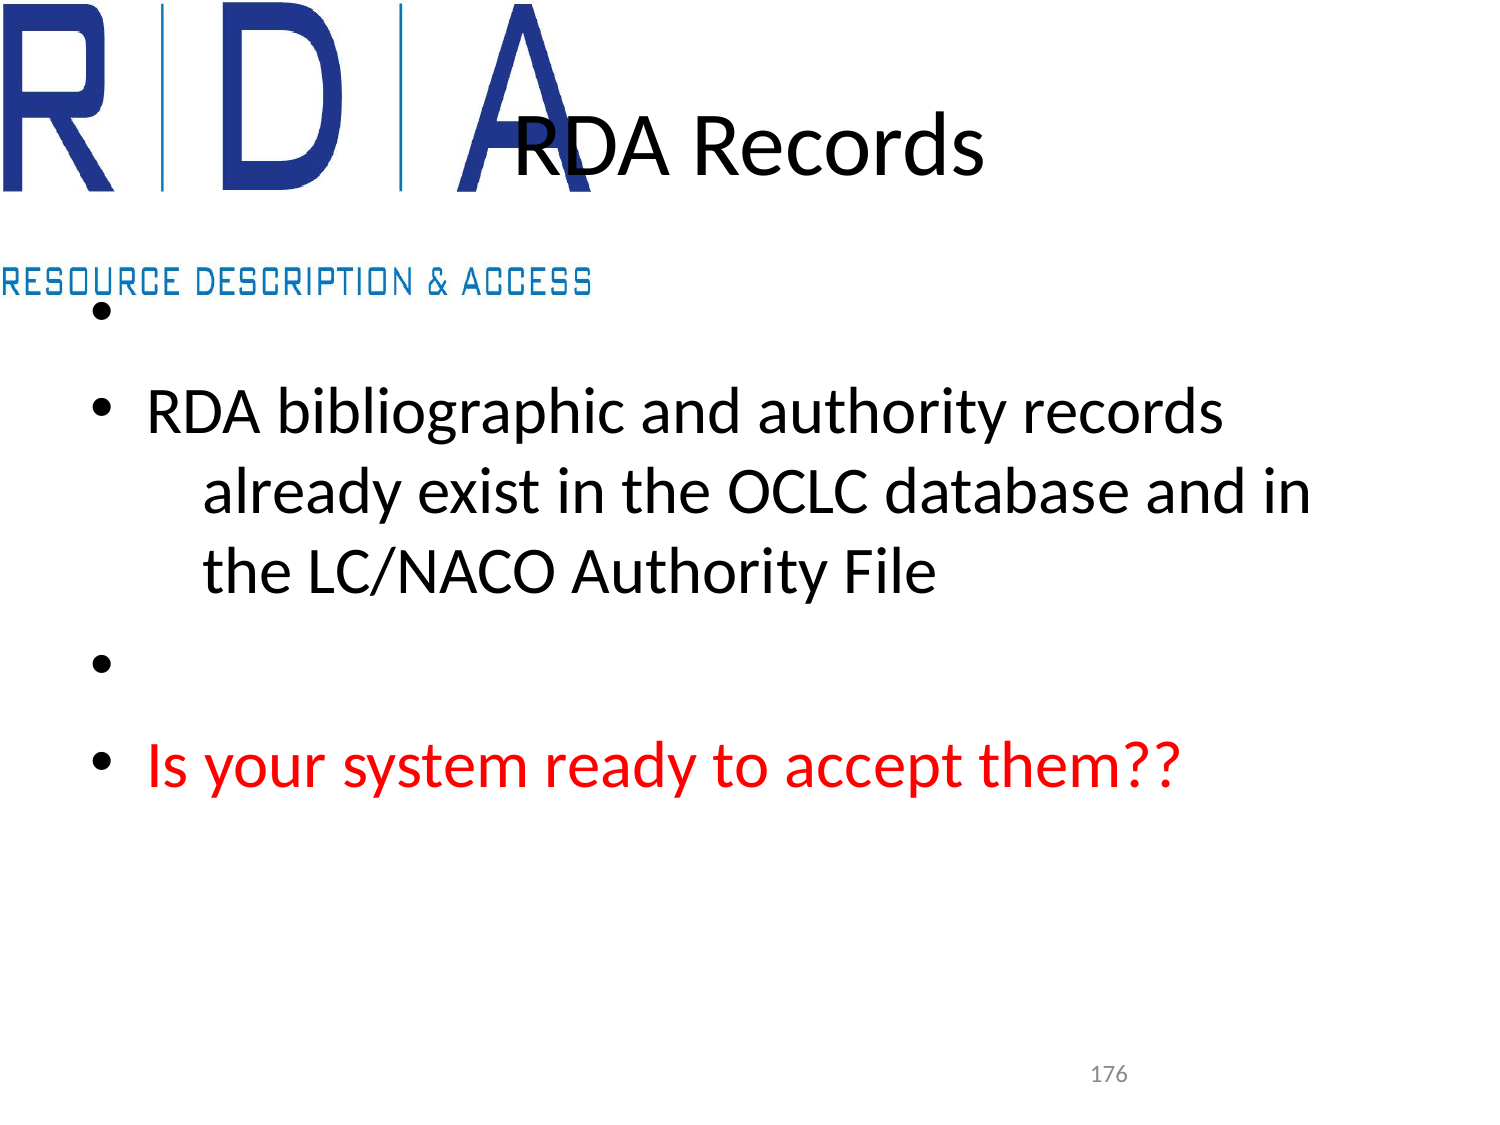

# RDA Records
RDA bibliographic and authority records already exist in the OCLC database and in the LC/NACO Authority File
Is your system ready to accept them??
176